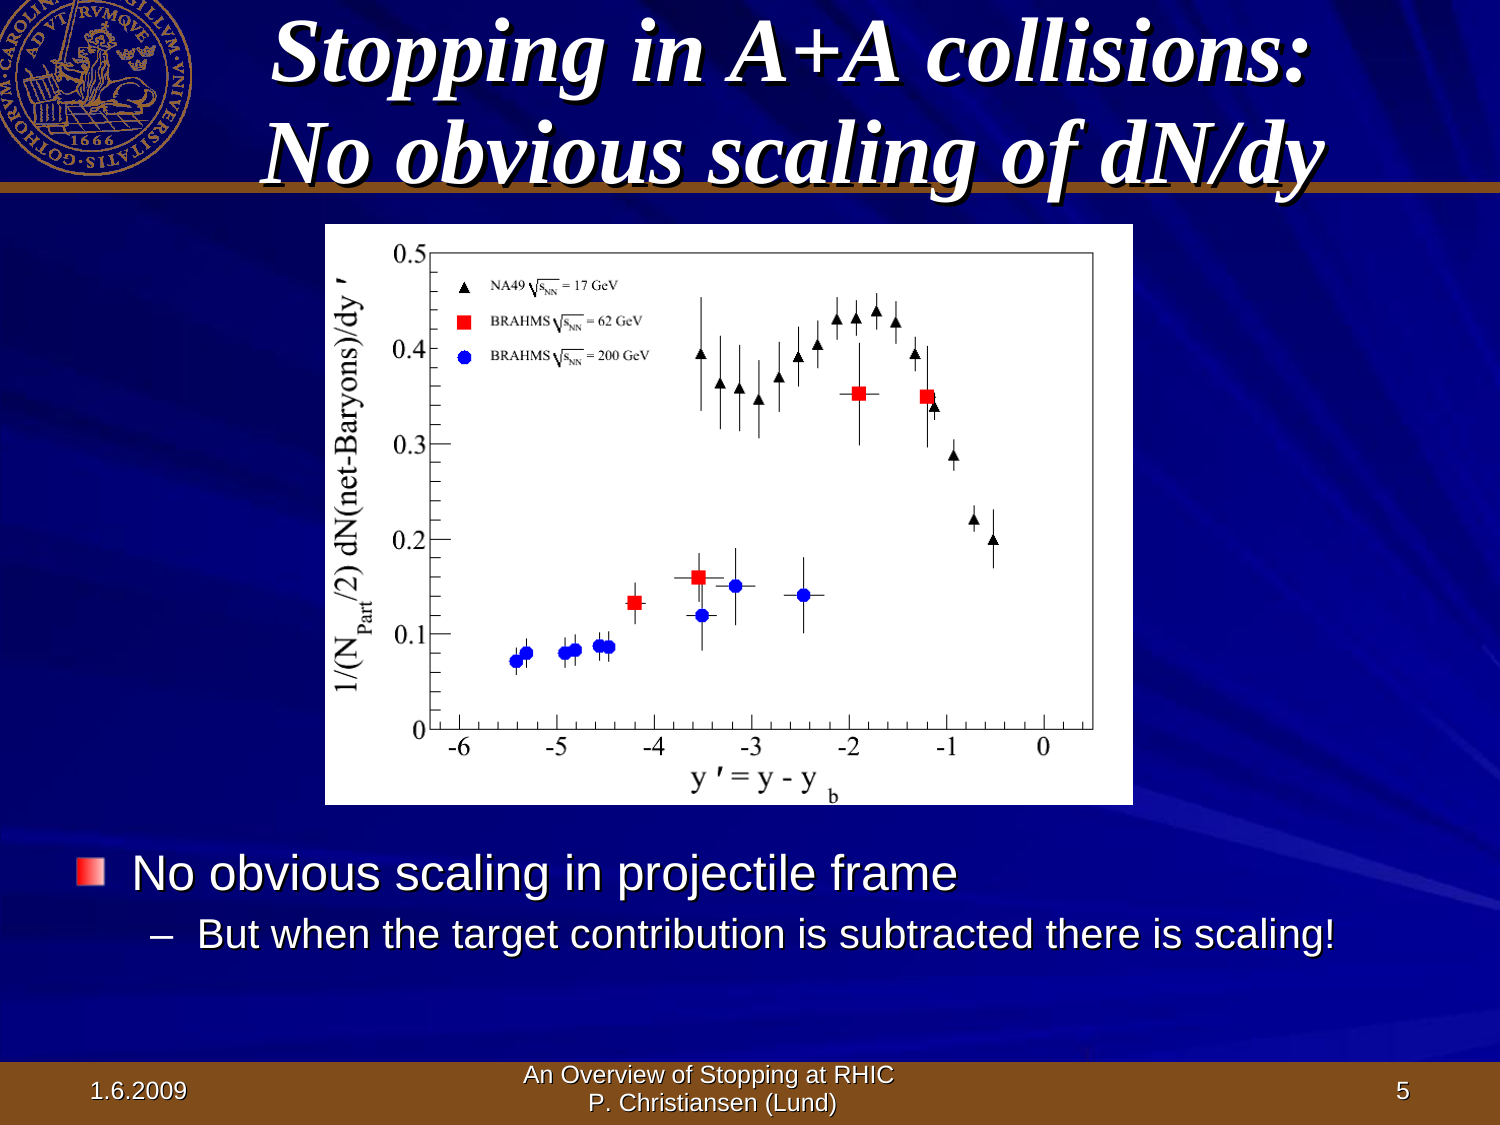

# Stopping in A+A collisions: No obvious scaling of dN/dy
No obvious scaling in projectile frame
But when the target contribution is subtracted there is scaling!
30/3 - 4/4 2009
5
Hans Hjersing Dalsgaard